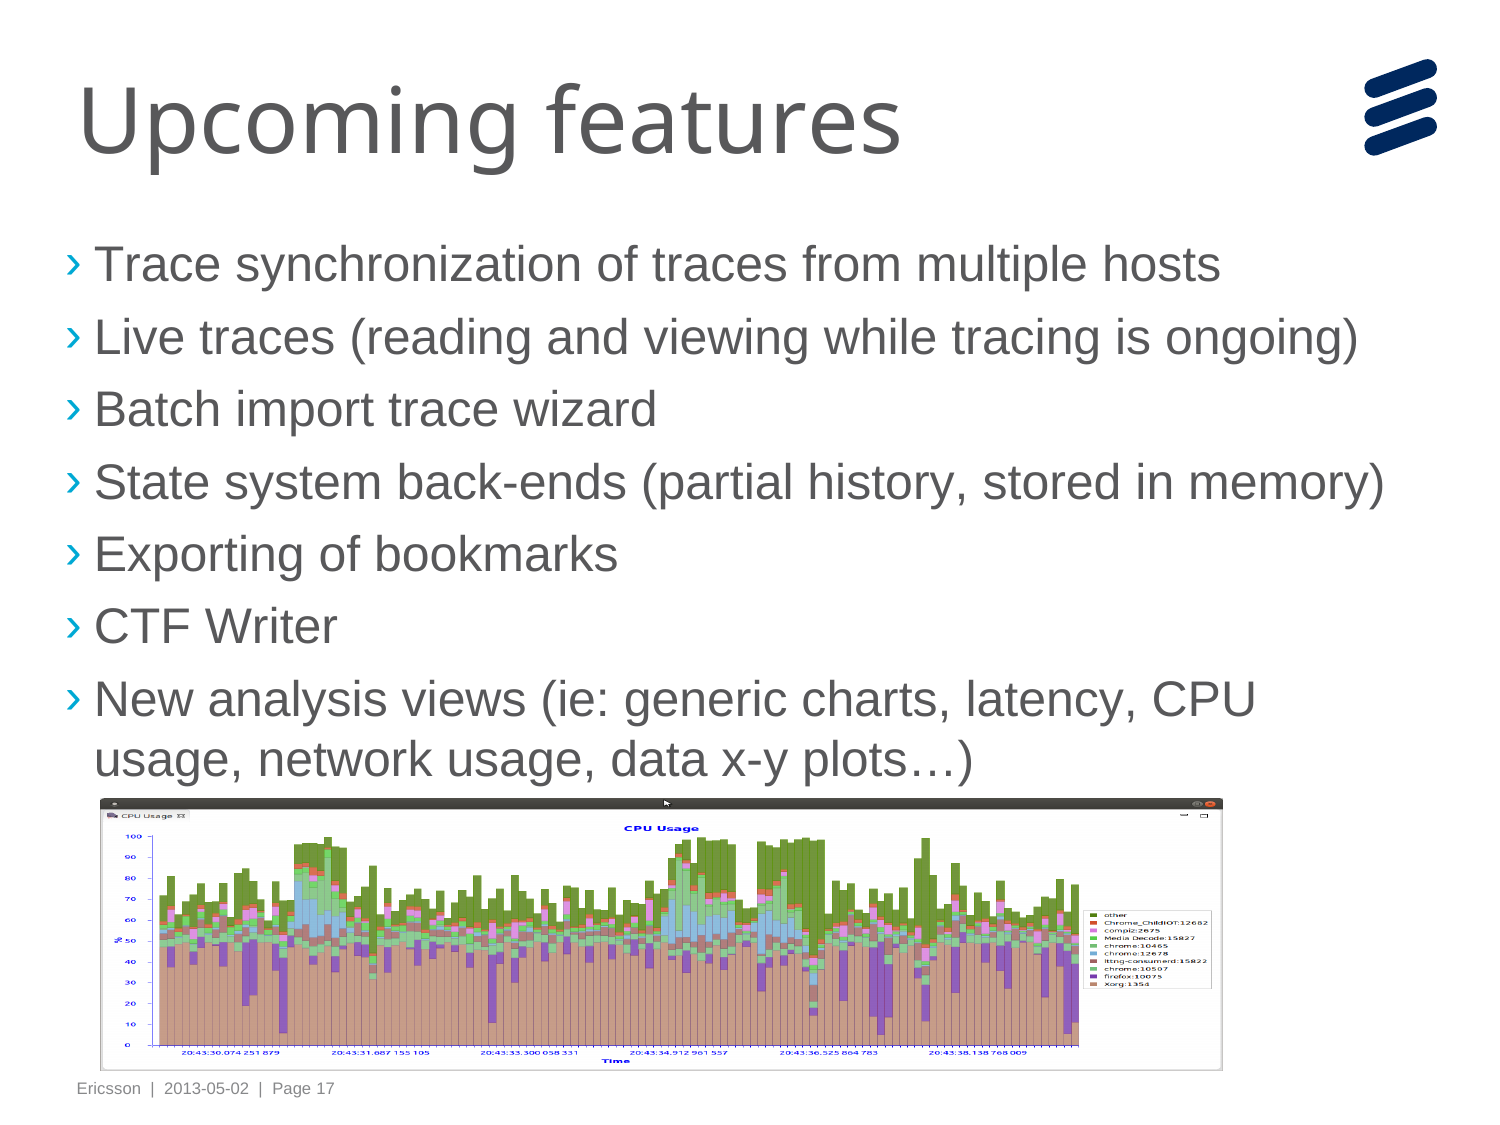

# Upcoming features
Trace synchronization of traces from multiple hosts
Live traces (reading and viewing while tracing is ongoing)
Batch import trace wizard
State system back-ends (partial history, stored in memory)
Exporting of bookmarks
CTF Writer
New analysis views (ie: generic charts, latency, CPU usage, network usage, data x-y plots…)